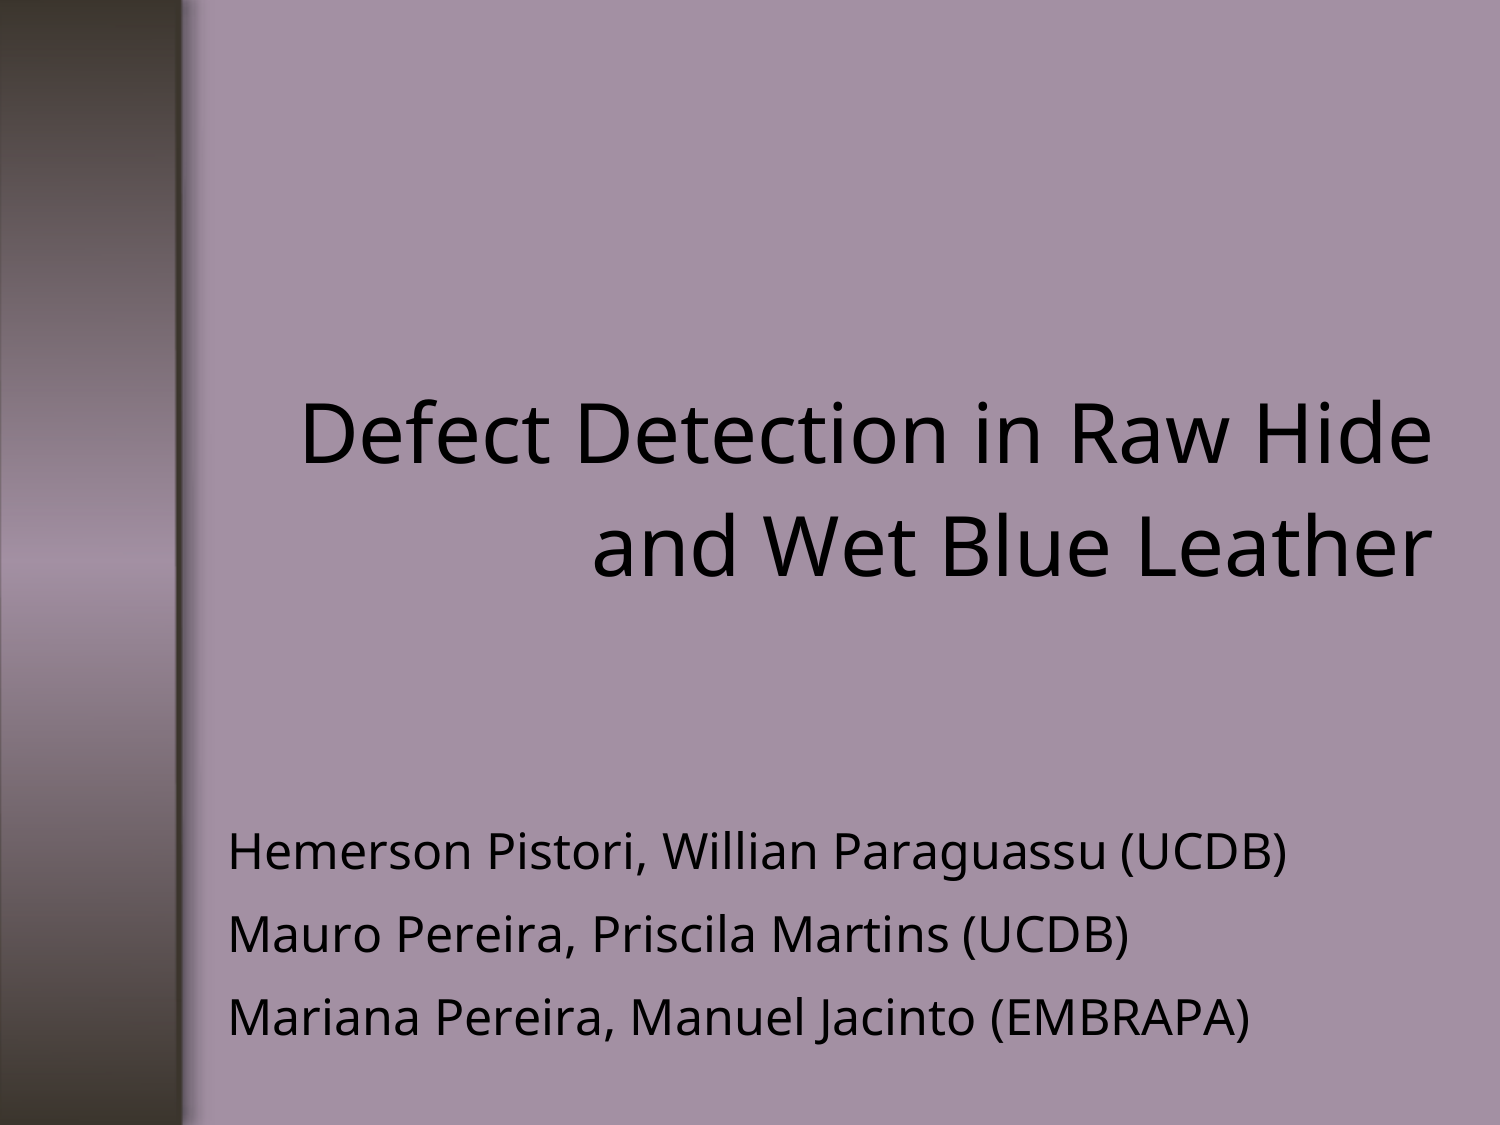

# Defect Detection in Raw Hide and Wet Blue Leather
Hemerson Pistori, Willian Paraguassu (UCDB)
Mauro Pereira, Priscila Martins (UCDB)
Mariana Pereira, Manuel Jacinto (EMBRAPA)